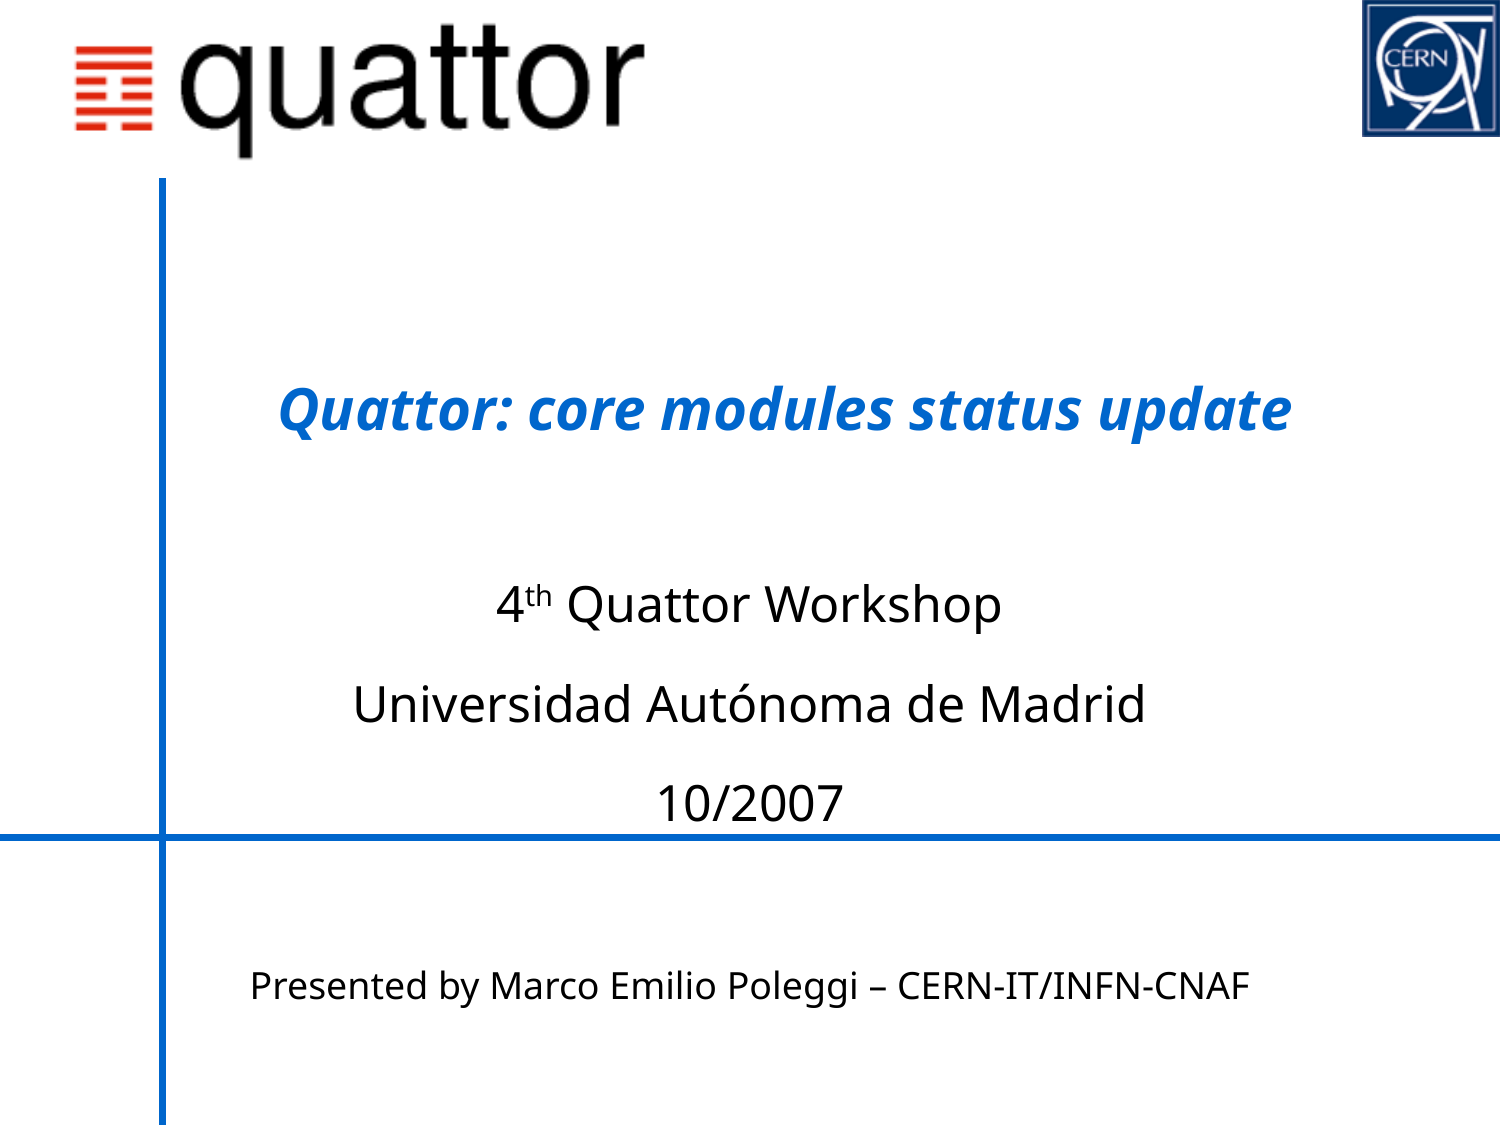

# Quattor: core modules status update
4th Quattor Workshop
Universidad Autónoma de Madrid
10/2007
Presented by Marco Emilio Poleggi – CERN-IT/INFN-CNAF